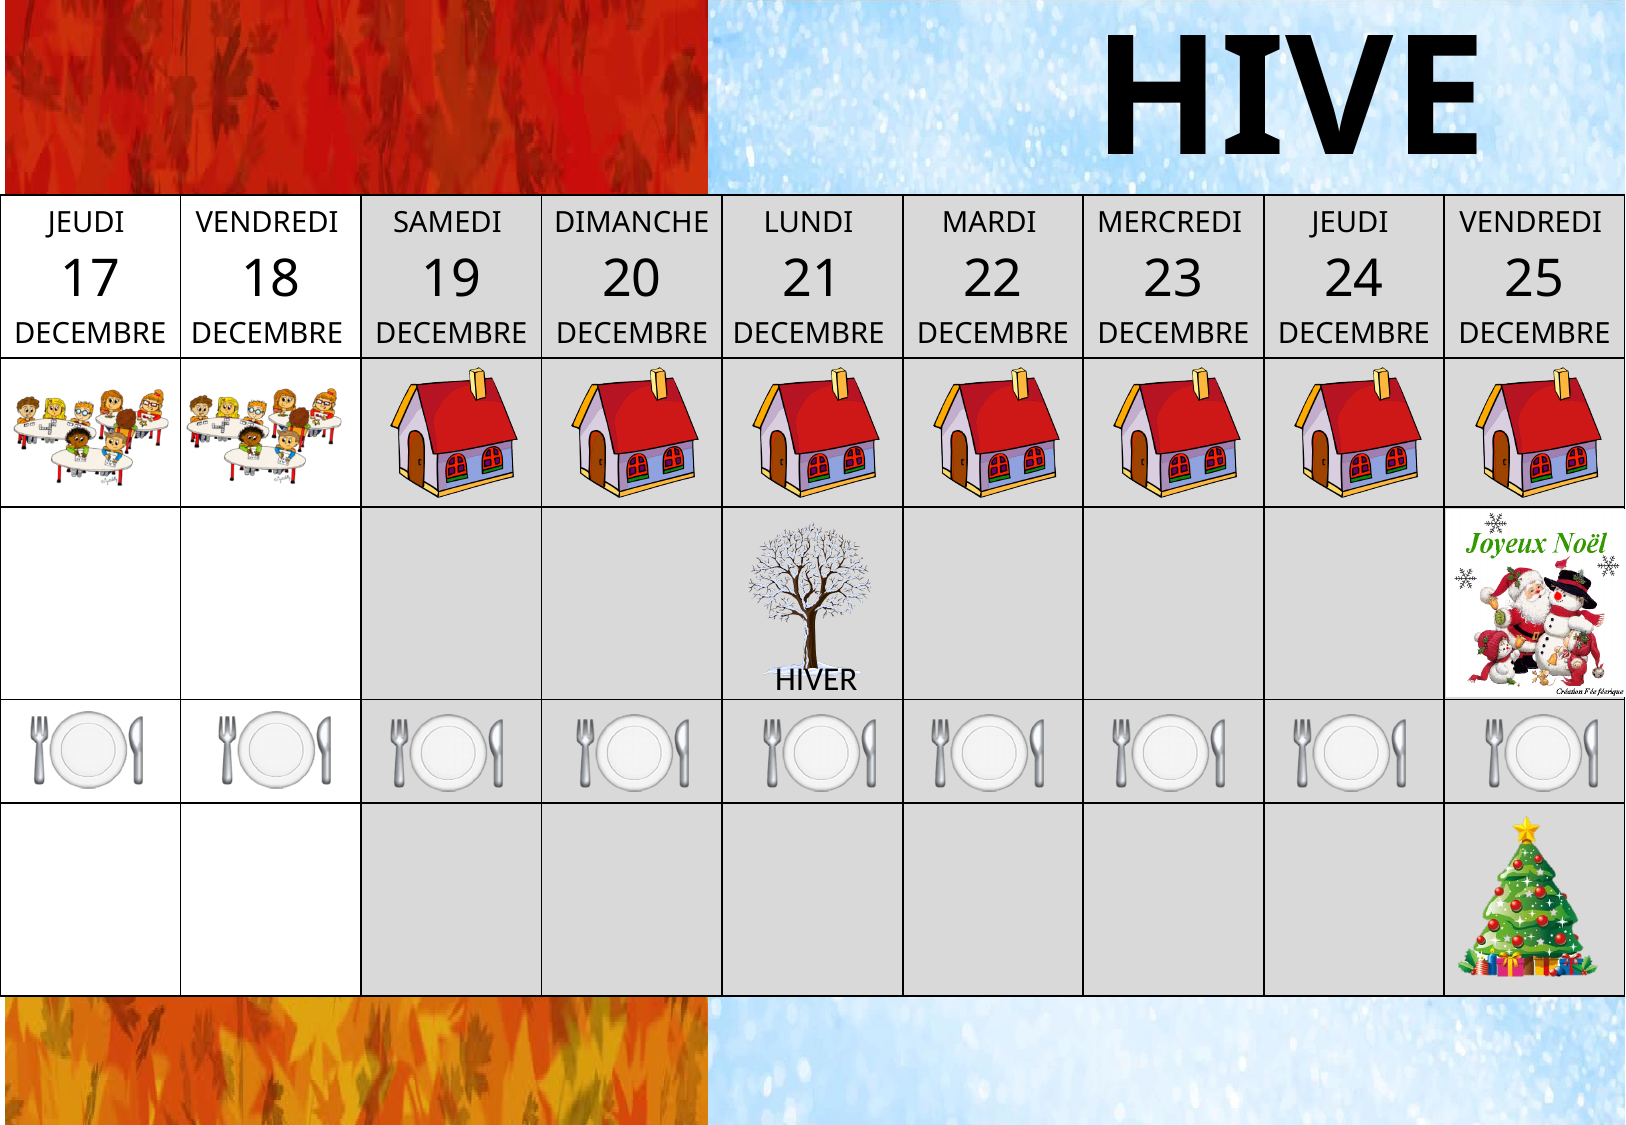

HIVER
| JEUDI 17 DECEMBRE | VENDREDI 18 DECEMBRE | SAMEDI 19 DECEMBRE | DIMANCHE 20 DECEMBRE | LUNDI 21 DECEMBRE | MARDI 22 DECEMBRE | MERCREDI 23 DECEMBRE | JEUDI 24 DECEMBRE | VENDREDI 25 DECEMBRE |
| --- | --- | --- | --- | --- | --- | --- | --- | --- |
| | | | | | | | | |
| | | | | | | | | |
| | | | | | | | | |
| | | | | | | | | |
HIVER